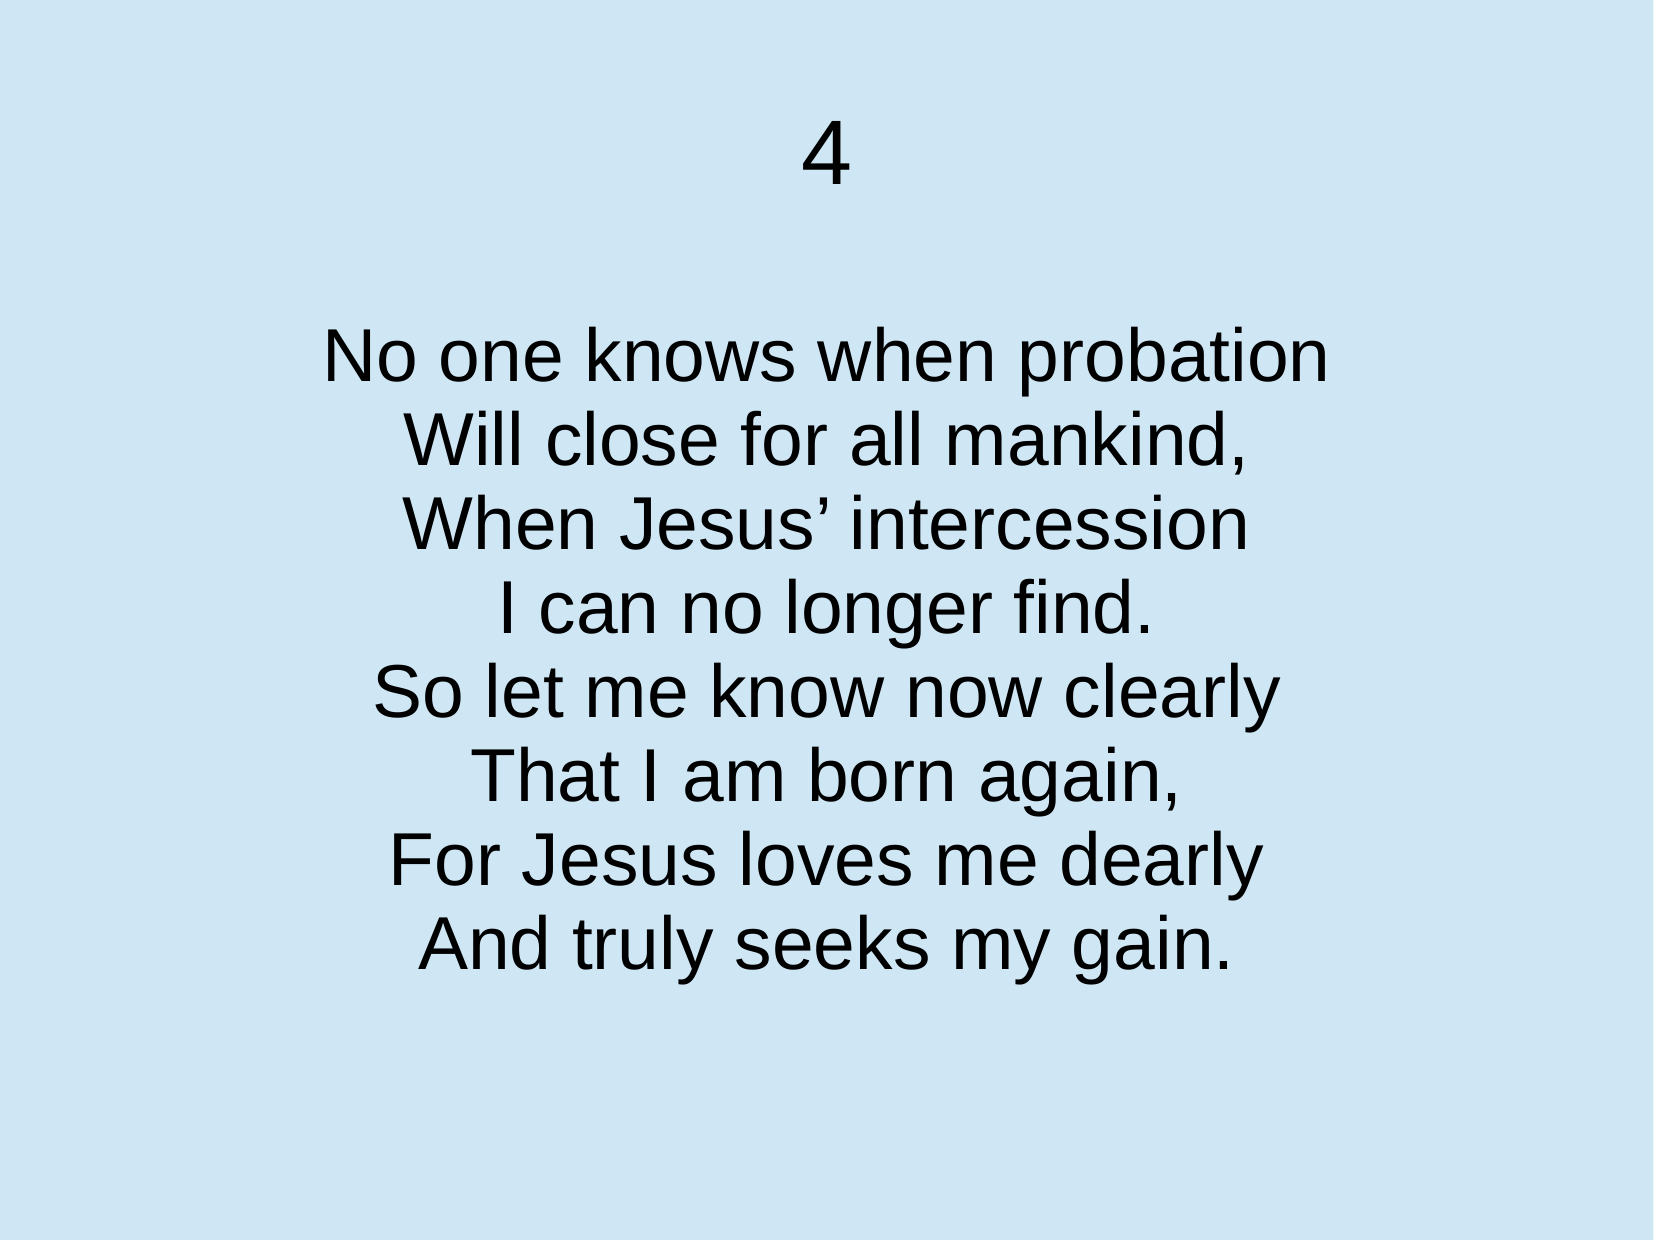

# 4
No one knows when probation
Will close for all mankind,
When Jesus’ intercession
I can no longer find.
So let me know now clearly
That I am born again,
For Jesus loves me dearly
And truly seeks my gain.